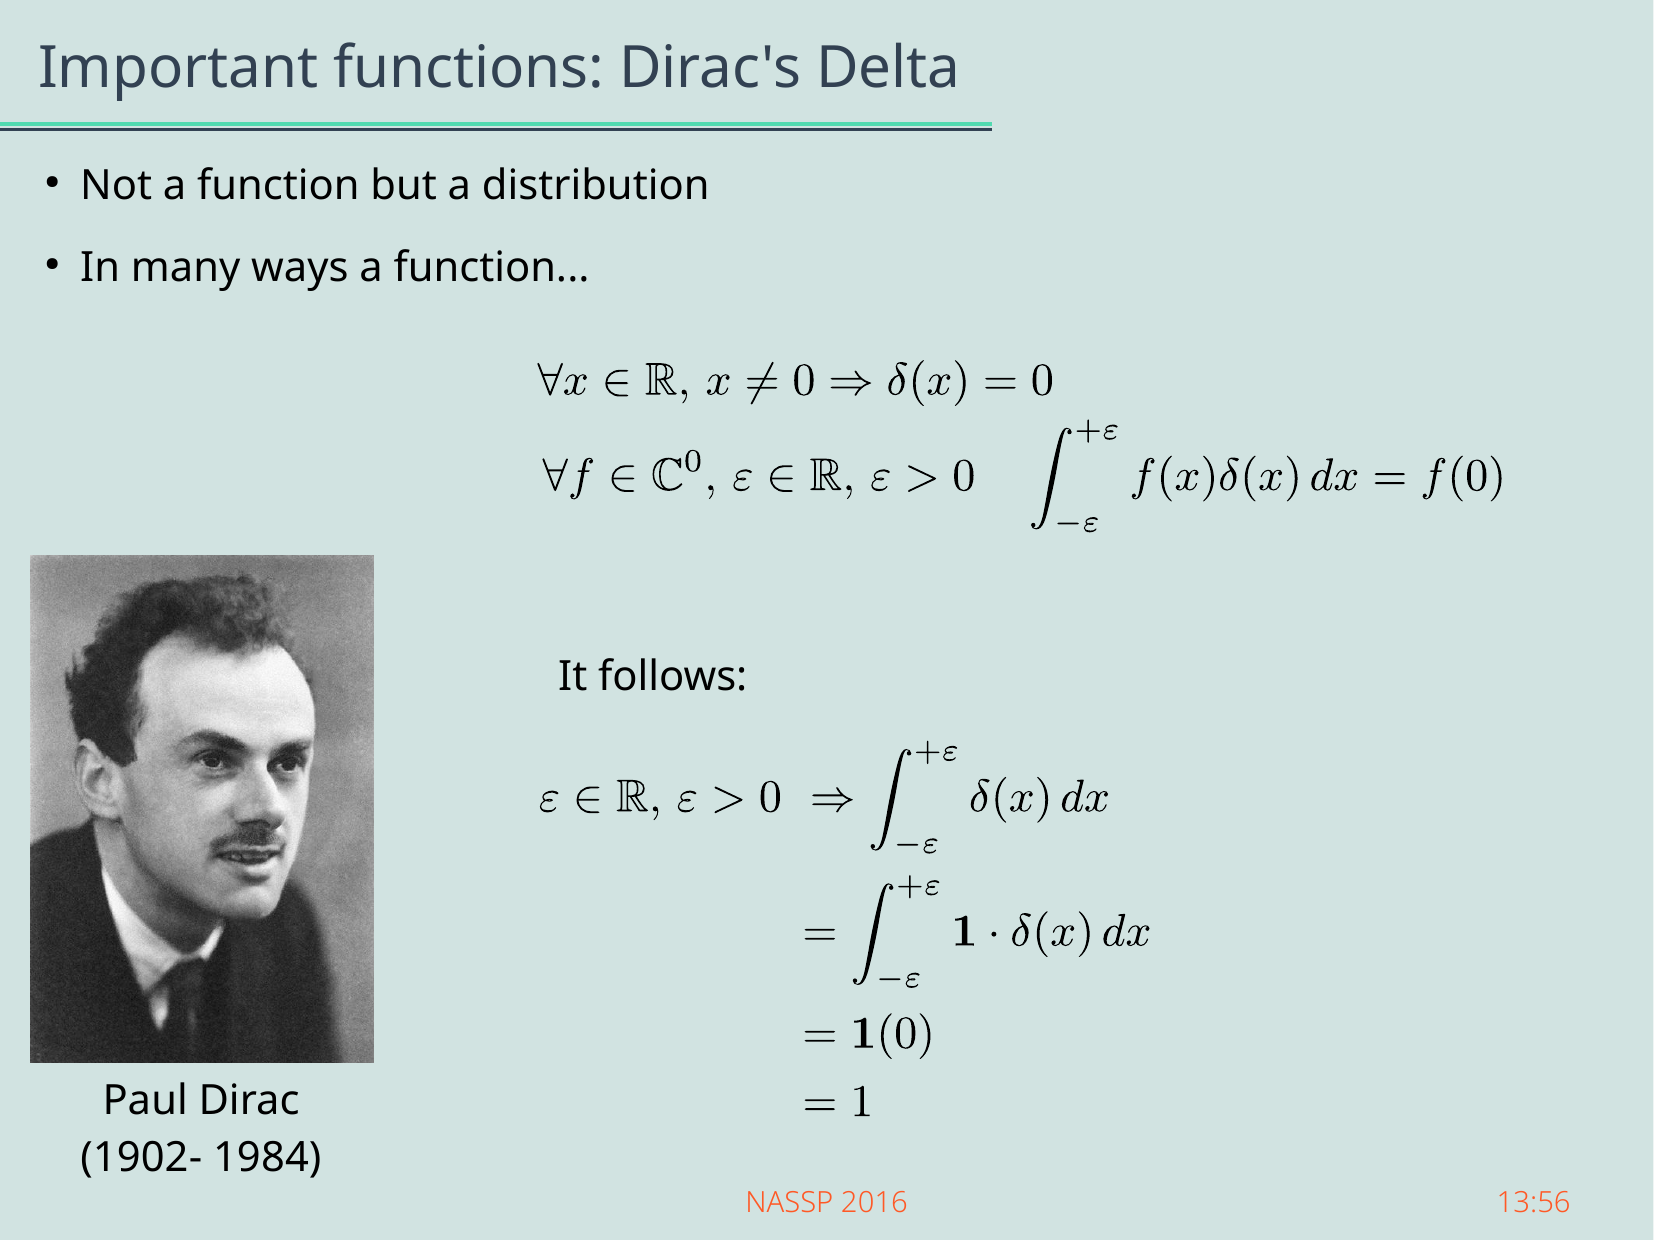

Important functions: Dirac's Delta
Not a function but a distribution
In many ways a function...
It follows:
Paul Dirac
(1902- 1984)
NASSP 2016
13